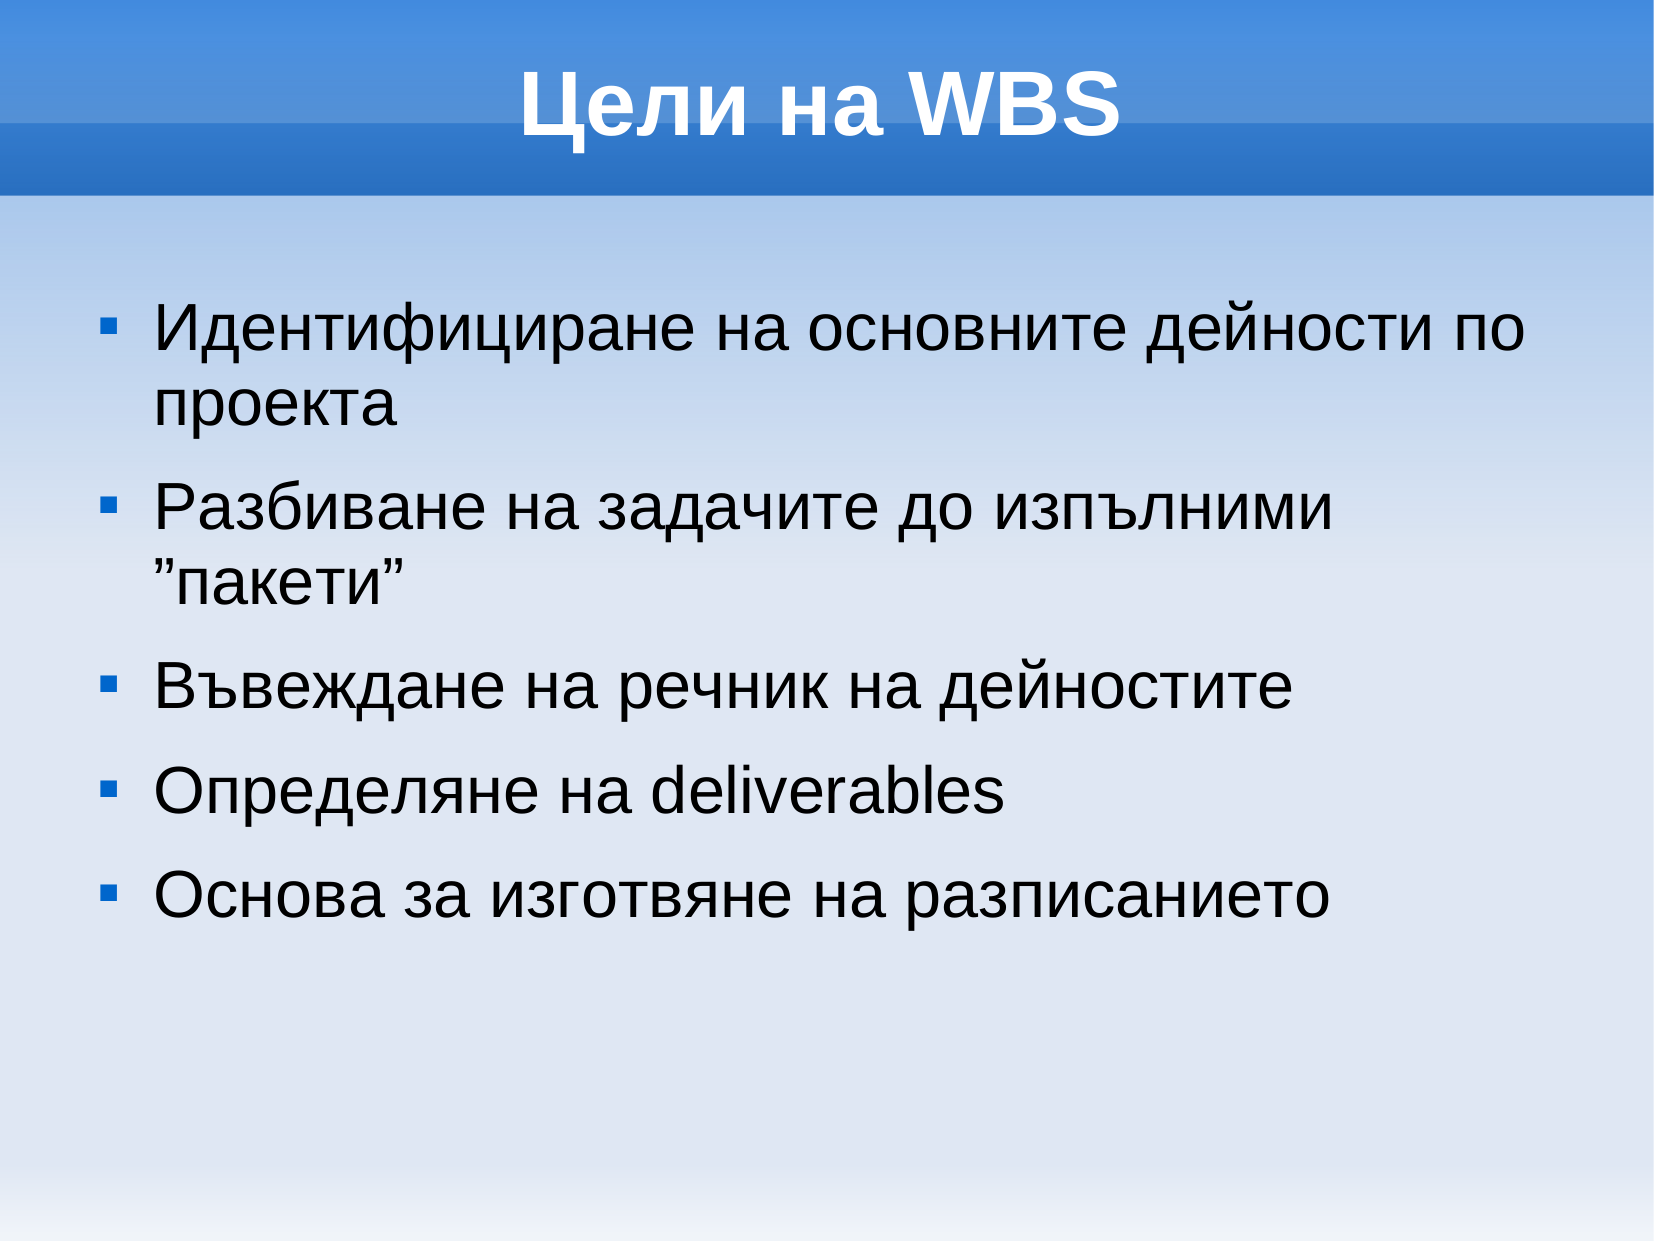

# Цели на WBS
Идентифициране на основните дейности по проекта
Разбиване на задачите до изпълними ”пакети”
Въвеждане на речник на дейностите
Определяне на deliverables
Основа за изготвяне на разписанието